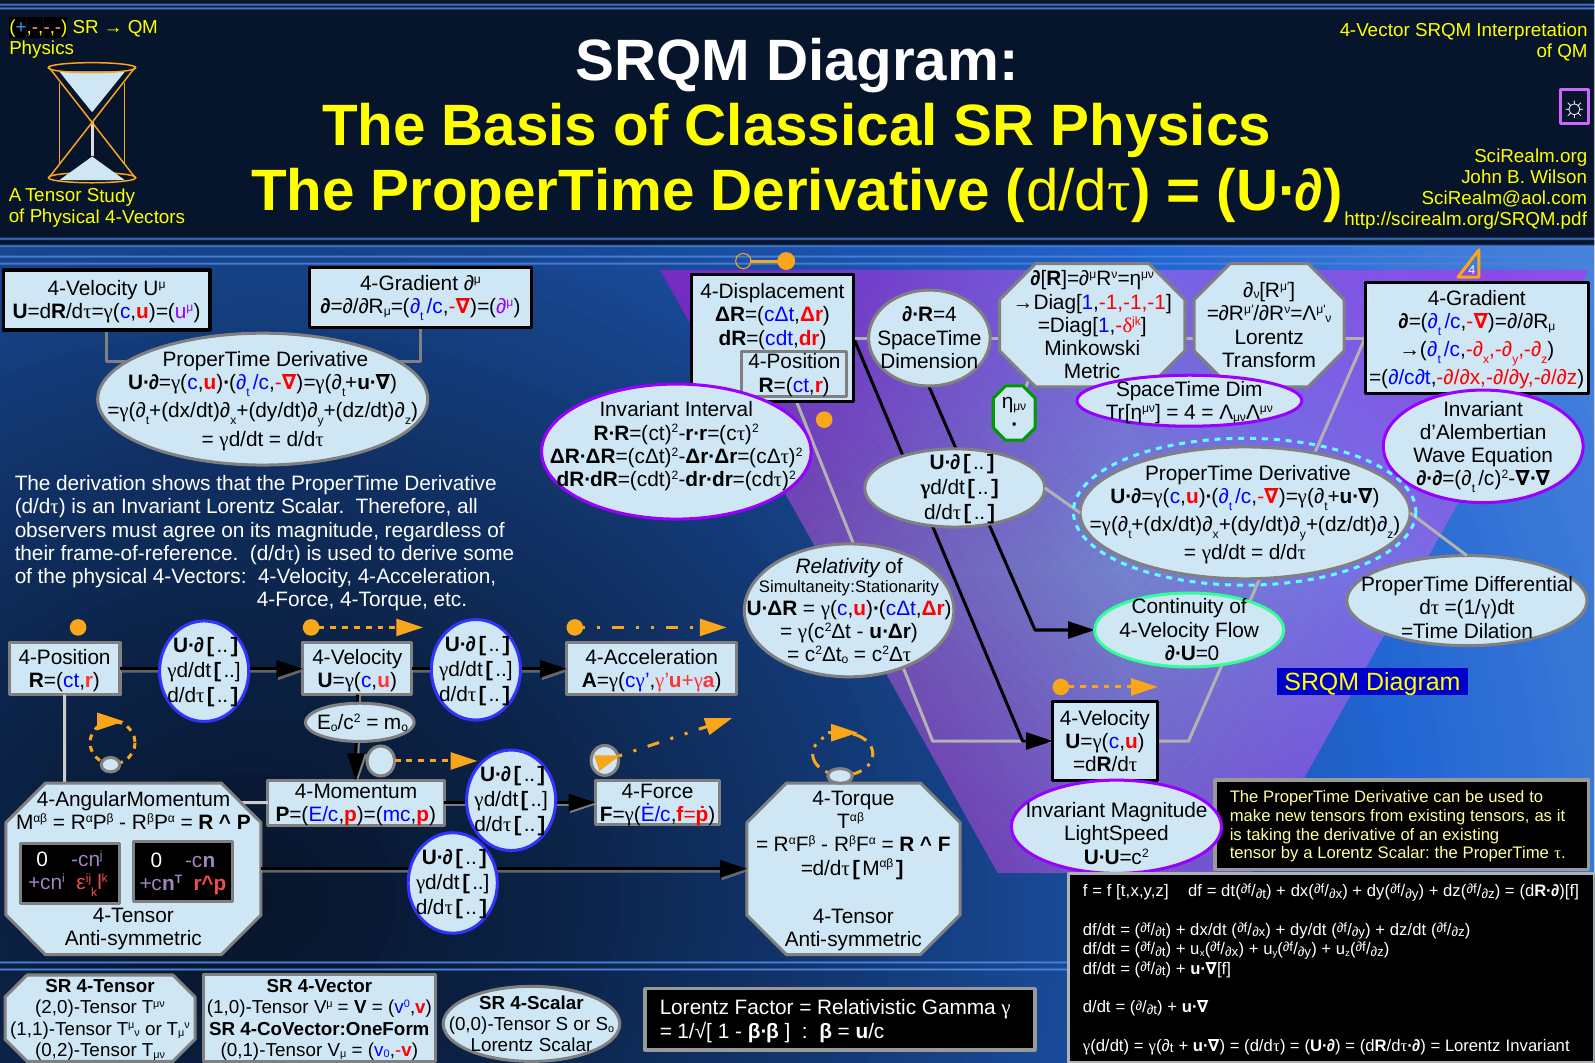

# SRQM Diagram: The Basis of Classical SR Physics The ProperTime Derivative (d/dτ) = (U∙∂)
(+,-,-,-) SR → QM
Physics
A Tensor Study
of Physical 4-Vectors
4-Vector SRQM Interpretation
of QM
SciRealm.org
John B. Wilson
SciRealm@aol.com
http://scirealm.org/SRQM.pdf
☼
4
∂[R]=∂μRν=ημν
→Diag[1,-1,-1,-1]
=Diag[1,-δjk]
Minkowski
Metric
∂ν[Rμ′]
=∂Rμ′/∂Rν=Λμ'ν
Lorentz
Transform
4-Displacement
ΔR=(cΔt,Δr)
dR=(cdt,dr)
4-Gradient
∂=(∂t /c,-∇)=∂/∂Rμ
→(∂t /c,-∂x,-∂y,-∂z)
=(∂/c∂t,-∂/∂x,-∂/∂y,-∂/∂z)
∂∙R=4
SpaceTime
Dimension
4-Position
R=(ct,r)
SpaceTime Dim
Tr[ημν] = 4 = ΛμνΛμν
Invariant Interval
R∙R=(ct)2-r∙r=(cτ)2
ΔR∙ΔR=(cΔt)2-Δr∙Δr=(cΔτ)2
dR∙dR=(cdt)2-dr∙dr=(cdτ)2
 ημν
∙
Invariant
d’Alembertian
Wave Equation
∂∙∂=(∂t /c)2-∇∙∇
 ProperTime Derivative
U∙∂=γ(c,u)∙(∂t /c,-∇)=γ(∂t+u∙∇)
=γ(∂t+(dx/dt)∂x+(dy/dt)∂y+(dz/dt)∂z)
= γd/dt = d/dτ
 U∙∂[..]
 γd/dt[..]
 d/dτ[..]
Relativity of
Simultaneity:Stationarity
U∙ΔR = γ(c,u)∙(cΔt,Δr)
= γ(c2Δt - u∙Δr)
= c2Δto = c2Δτ
ProperTime Differential
dτ =(1/γ)dt
=Time Dilation
Continuity of
4-Velocity Flow
 ∂∙U=0
4-Velocity
U=γ(c,u)
=dR/dτ
Invariant Magnitude
LightSpeed
U∙U=c2
4-Gradient ∂μ
∂=∂/∂Rμ=(∂t /c,-∇)=(∂μ)
4-Velocity Uμ
U=dR/dτ=γ(c,u)=(uμ)
 ProperTime Derivative
U∙∂=γ(c,u)∙(∂t /c,-∇)=γ(∂t+u∙∇)
=γ(∂t+(dx/dt)∂x+(dy/dt)∂y+(dz/dt)∂z)
= γd/dt = d/dτ
The derivation shows that the ProperTime Derivative
(d/dτ) is an Invariant Lorentz Scalar. Therefore, all observers must agree on its magnitude, regardless of their frame-of-reference. (d/dτ) is used to derive some of the physical 4-Vectors: 4-Velocity, 4-Acceleration,
			 4-Force, 4-Torque, etc.
 U∙∂[..]
γd/dt[..]
d/dτ[..]
 U∙∂[..]
γd/dt[..]
d/dτ[..]
4-Position
R=(ct,r)
4-Velocity
U=γ(c,u)
4-Acceleration
A=γ(cγ’,γ’u+γa)
 SRQM Diagram
 Eo/c2 = mo
 U∙∂[..]
γd/dt[..]
d/dτ[..]
The ProperTime Derivative can be used to make new tensors from existing tensors, as it is taking the derivative of an existing
tensor by a Lorentz Scalar: the ProperTime τ.
4-Momentum
P=(E/c,p)=(mc,p)
4-Force
F=γ(Ė/c,f=ṗ)
4-AngularMomentum
Mαβ = RαPβ - RβPα = R ^ P
4-Tensor
Anti-symmetric
 0 -cn
+cnT r^p
 0 -cnj
+cni εijklk
4-Torque
Tαβ
= RαFβ - RβFα = R ^ F
=d/dτ[Mαβ]
4-Tensor
Anti-symmetric
 U∙∂[..]
γd/dt[..]
d/dτ[..]
f = f [t,x,y,z] df = dt(∂f/∂t) + dx(∂f/∂x) + dy(∂f/∂y) + dz(∂f/∂z) = (dR∙∂)[f]
df/dt = (∂f/∂t) + dx/dt (∂f/∂x) + dy/dt (∂f/∂y) + dz/dt (∂f/∂z)
df/dt = (∂f/∂t) + ux(∂f/∂x) + uy(∂f/∂y) + uz(∂f/∂z)
df/dt = (∂f/∂t) + u∙∇[f]
d/dt = (∂/∂t) + u∙∇
γ(d/dt) = γ(∂t + u∙∇) = (d/dτ) = (U∙∂) = (dR/dτ∙∂) = Lorentz Invariant
SR 4-Tensor
(2,0)-Tensor Tμν
(1,1)-Tensor Tμν or Tμν
(0,2)-Tensor Tμν
SR 4-Vector
(1,0)-Tensor Vμ = V = (v0,v)
SR 4-CoVector:OneForm
(0,1)-Tensor Vμ = (v0,-v)
SR 4-Scalar
(0,0)-Tensor S or So
Lorentz Scalar
Lorentz Factor = Relativistic Gamma γ
= 1/√[ 1 - β∙β ] : β = u/c